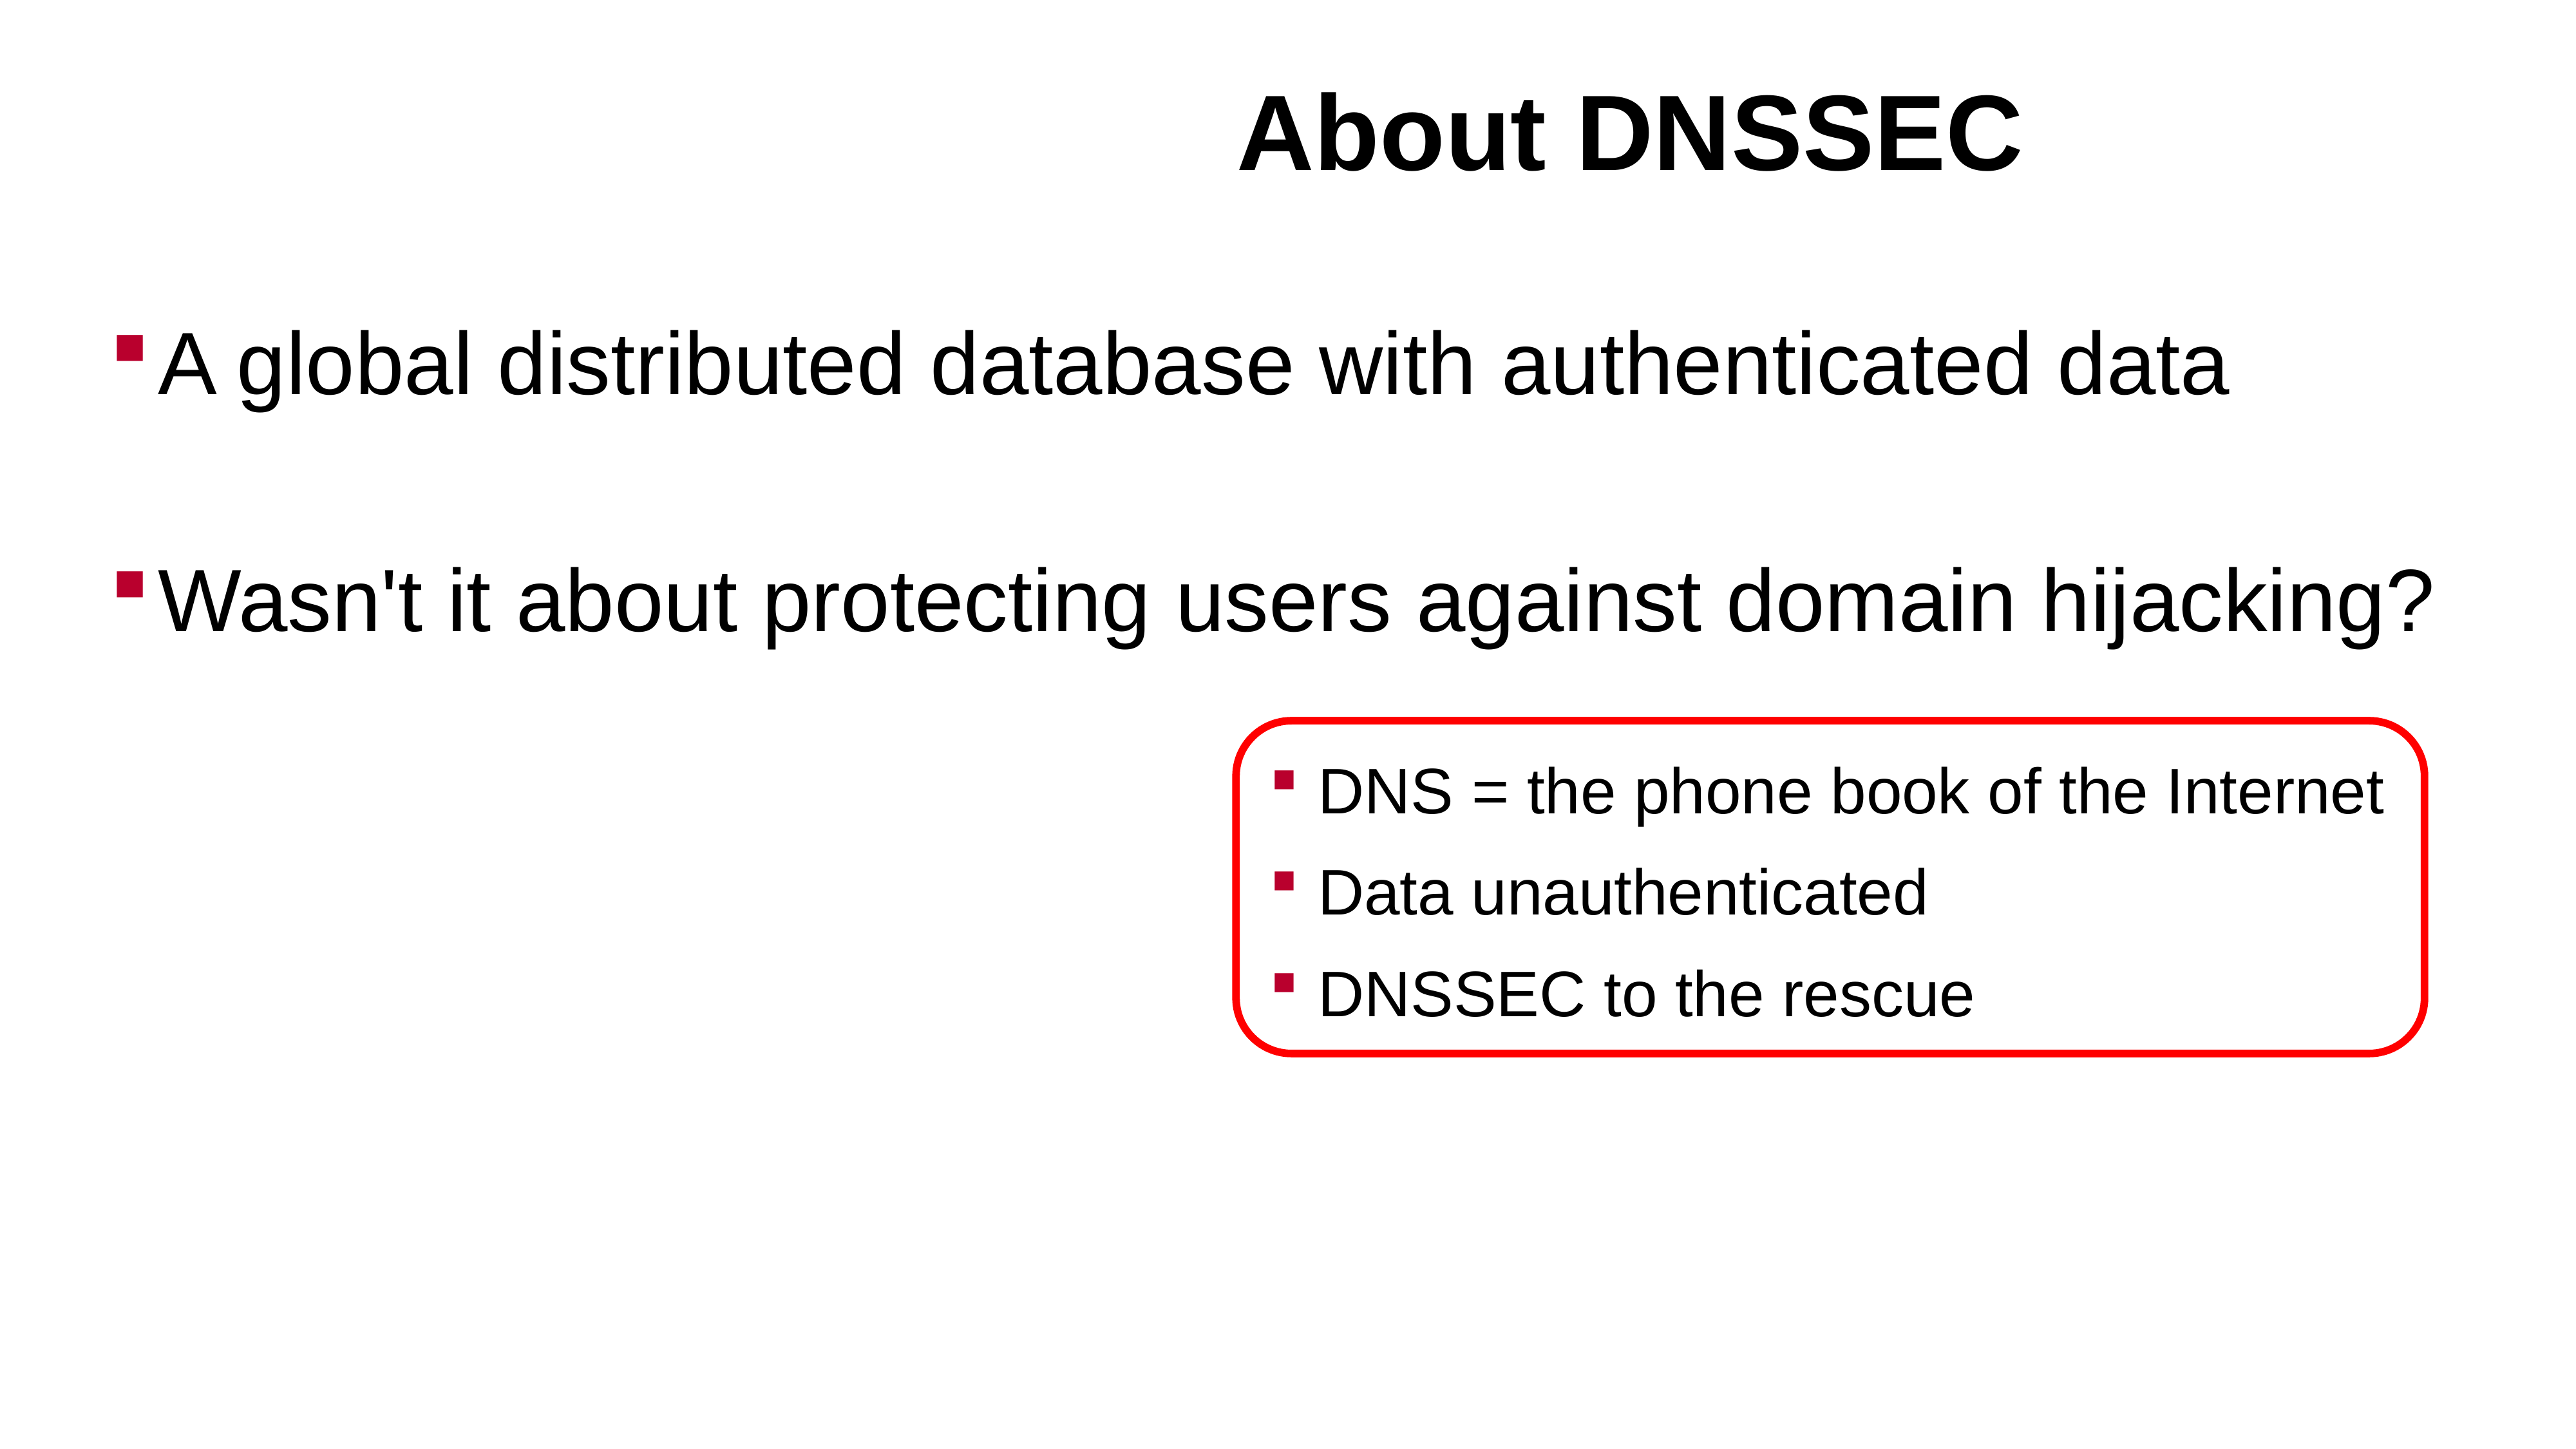

# About DNSSEC
A global distributed database with authenticated data
Wasn't it about protecting users against domain hijacking?
DNS = the phone book of the Internet
Data unauthenticated
DNSSEC to the rescue